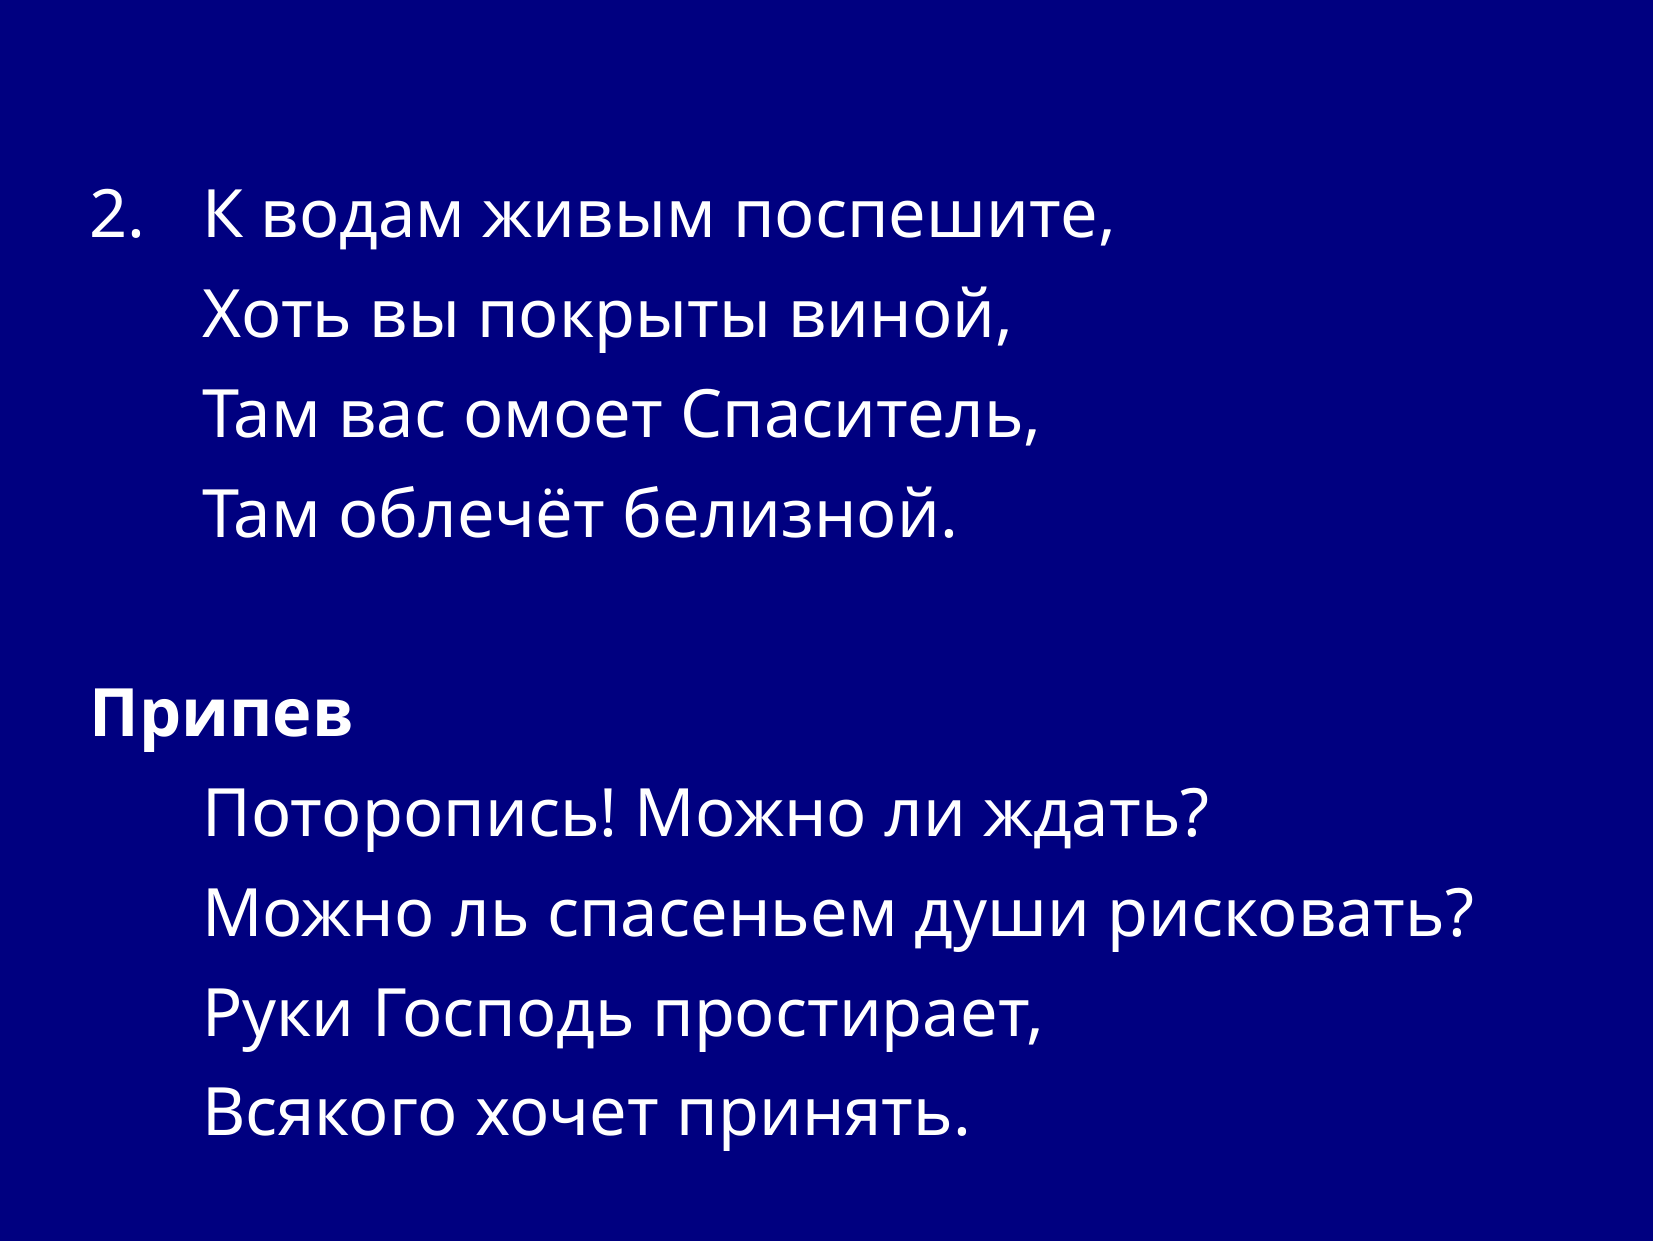

2.	К водам живым поспешите,
	Хоть вы покрыты виной,
	Там вас омоет Спаситель,
	Там облечёт белизной.
Припев
	Поторопись! Можно ли ждать?
	Можно ль спасеньем души рисковать?
	Руки Господь простирает,
	Всякого хочет принять.